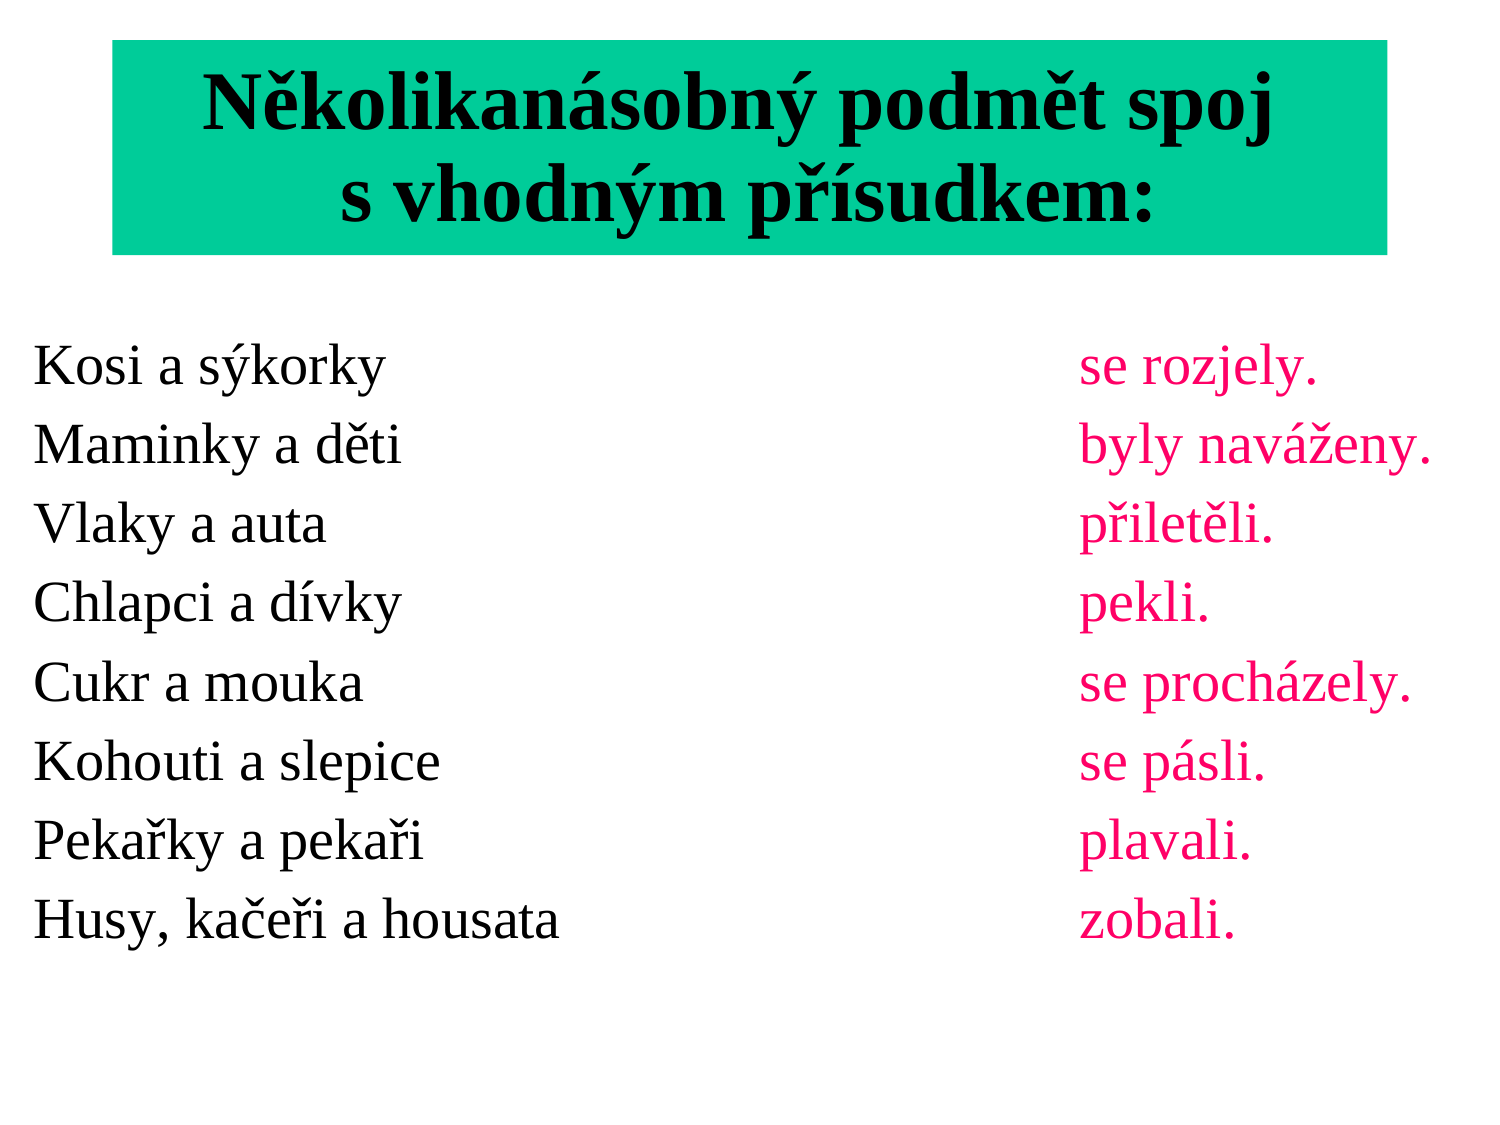

Několikanásobný podmět spoj
s vhodným přísudkem:
# Kosi a sýkorky
Maminky a děti
Vlaky a auta
Chlapci a dívky
Cukr a mouka
Kohouti a slepice
Pekařky a pekaři
Husy, kačeři a housata
se rozjely.
byly naváženy.
přiletěli.
pekli.
se procházely.
se pásli.
plavali.
zobali.